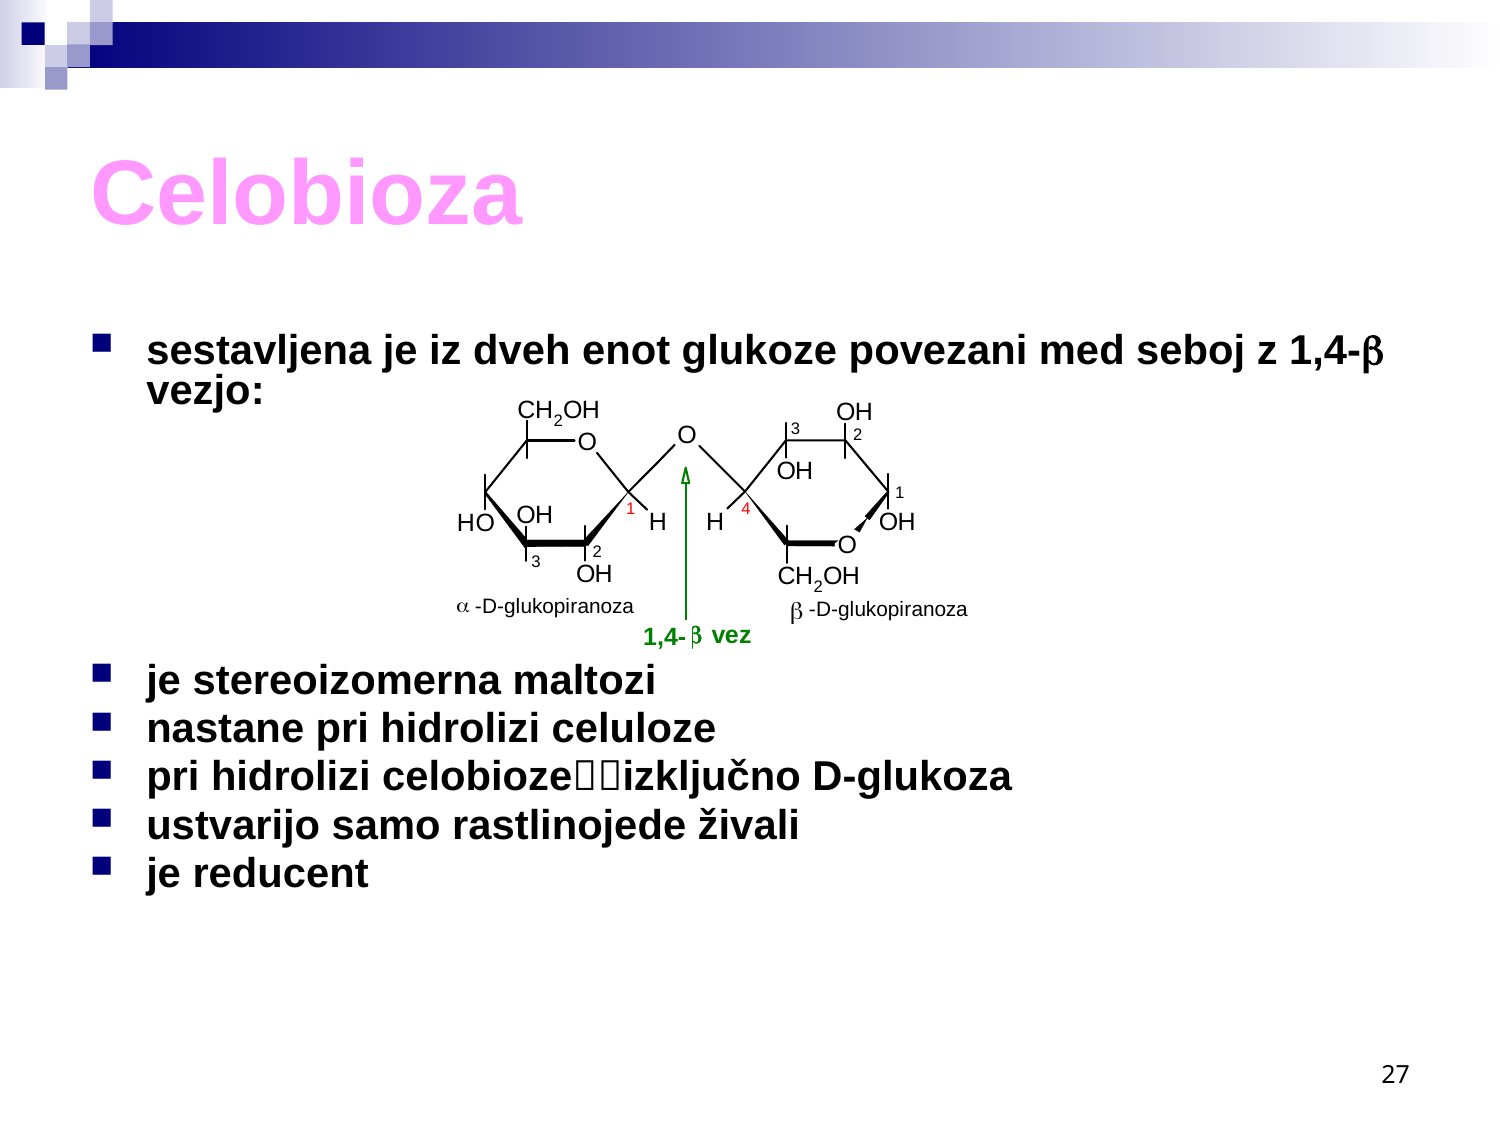

# Celobioza
sestavljena je iz dveh enot glukoze povezani med seboj z 1,4- vezjo:
je stereoizomerna maltozi
nastane pri hidrolizi celuloze
pri hidrolizi celobiozeizključno D-glukoza
ustvarijo samo rastlinojede živali
je reducent